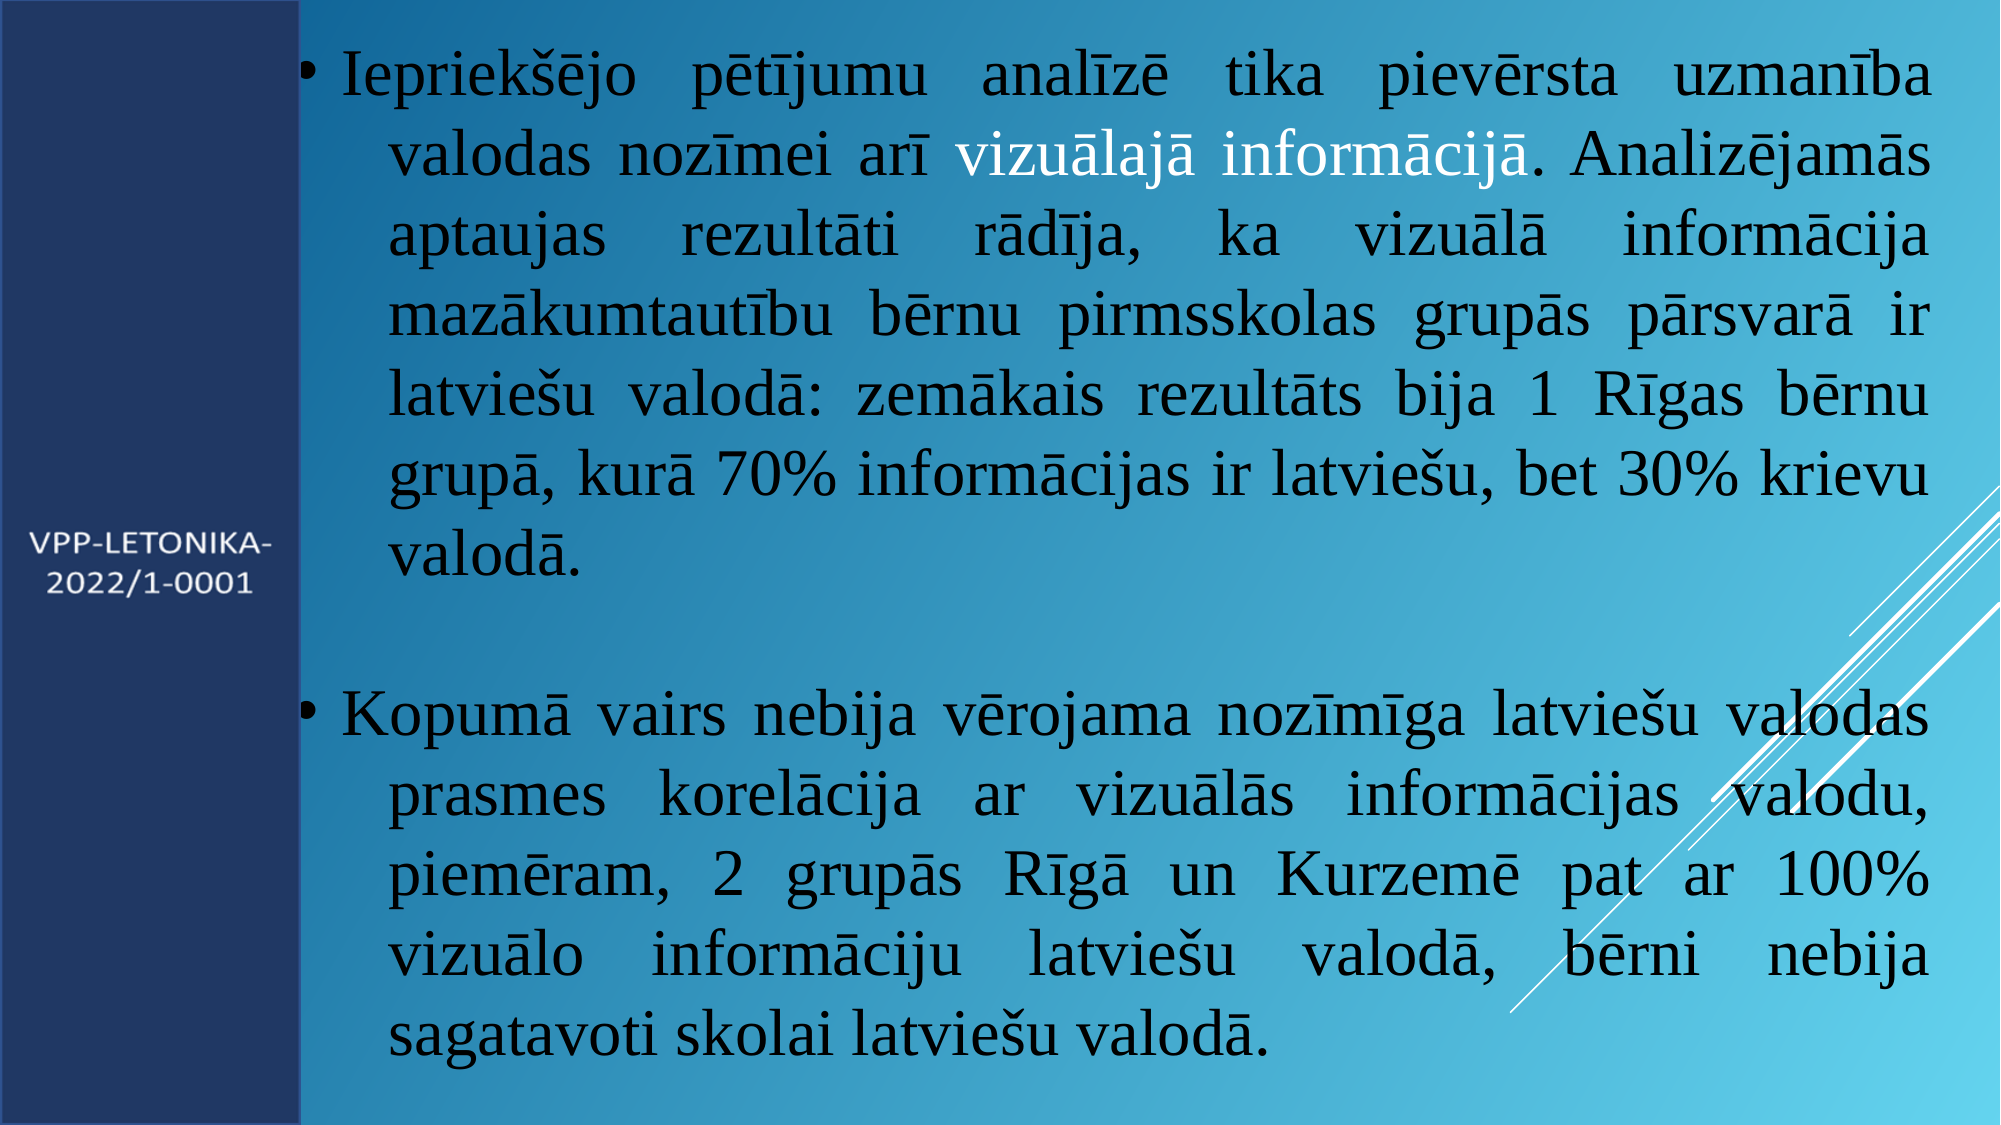

Iepriekšējo pētījumu analīzē tika pievērsta uzmanība valodas nozīmei arī vizuālajā informācijā. Analizējamās aptaujas rezultāti rādīja, ka vizuālā informācija mazākumtautību bērnu pirmsskolas grupās pārsvarā ir latviešu valodā: zemākais rezultāts bija 1 Rīgas bērnu grupā, kurā 70% informācijas ir latviešu, bet 30% krievu valodā.
Kopumā vairs nebija vērojama nozīmīga latviešu valodas prasmes korelācija ar vizuālās informācijas valodu, piemēram, 2 grupās Rīgā un Kurzemē pat ar 100% vizuālo informāciju latviešu valodā, bērni nebija sagatavoti skolai latviešu valodā.